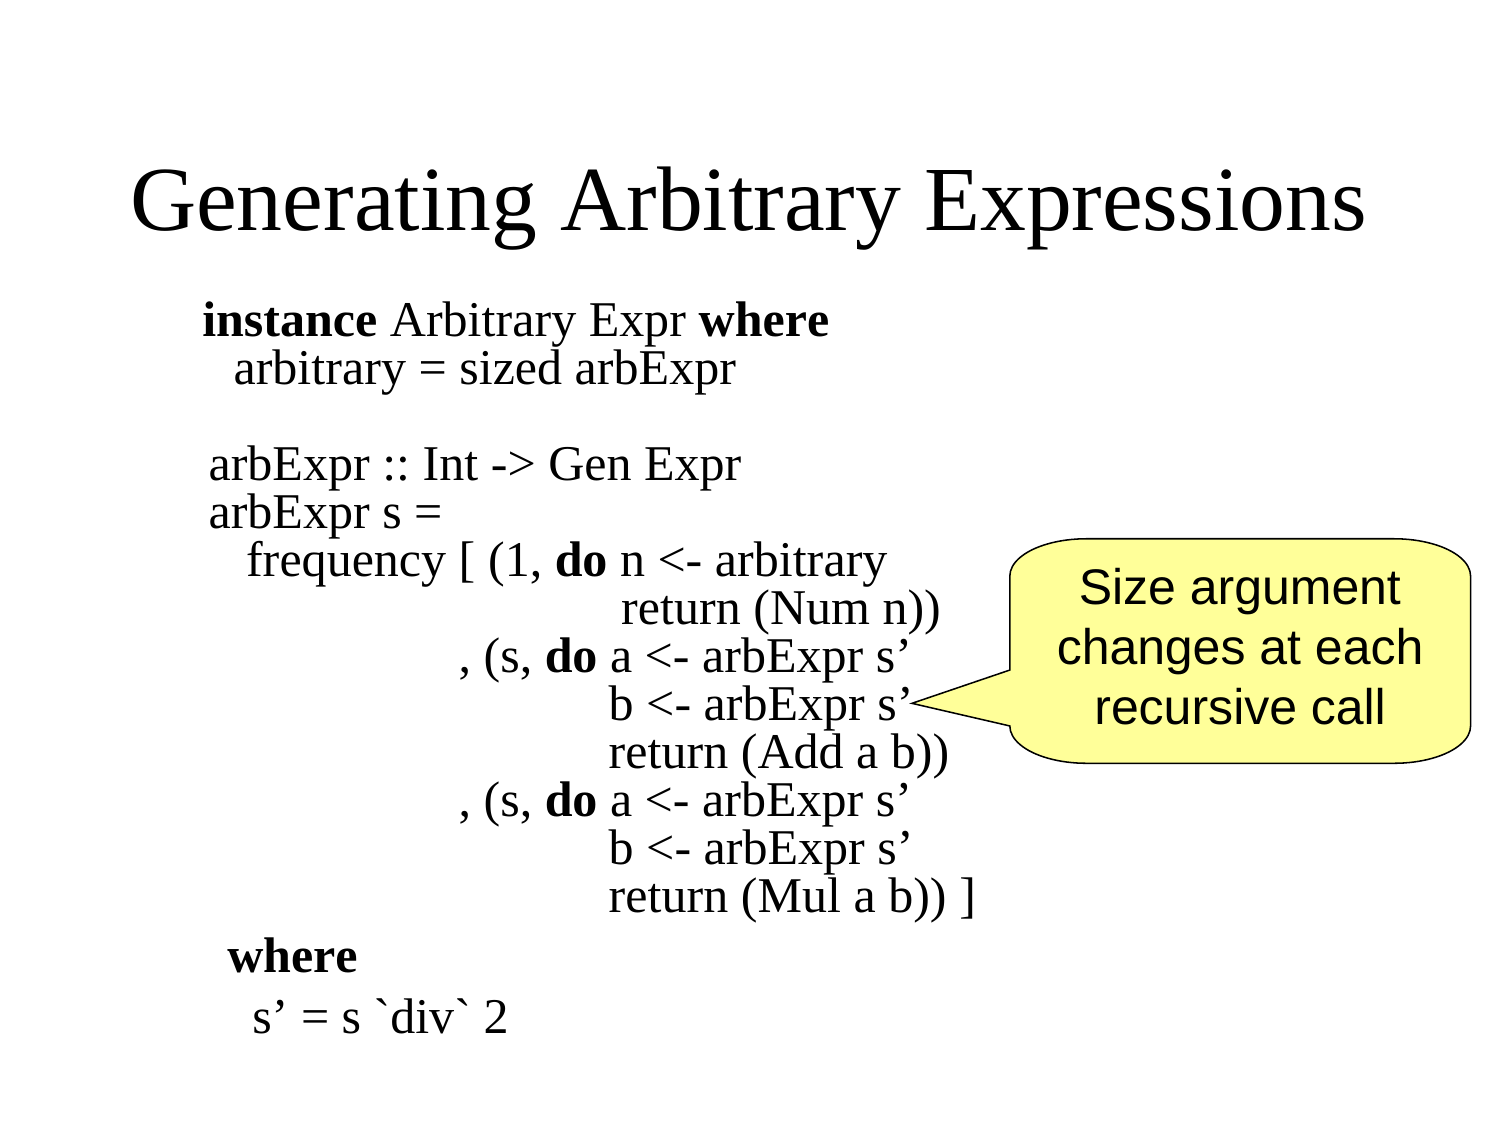

# Generating Arbitrary Expressions
 instance Arbitrary Expr where
 arbitrary = sized arbExpr
 arbExpr :: Int -> Gen Expr
 arbExpr s =
 frequency [ (1, do n <- arbitrary
 return (Num n))
 , (s, do a <- arbExpr s’
 b <- arbExpr s’
 return (Add a b))
 , (s, do a <- arbExpr s’
 b <- arbExpr s’
 return (Mul a b)) ]
 where
 s’ = s `div` 2
Size argument changes at each recursive call